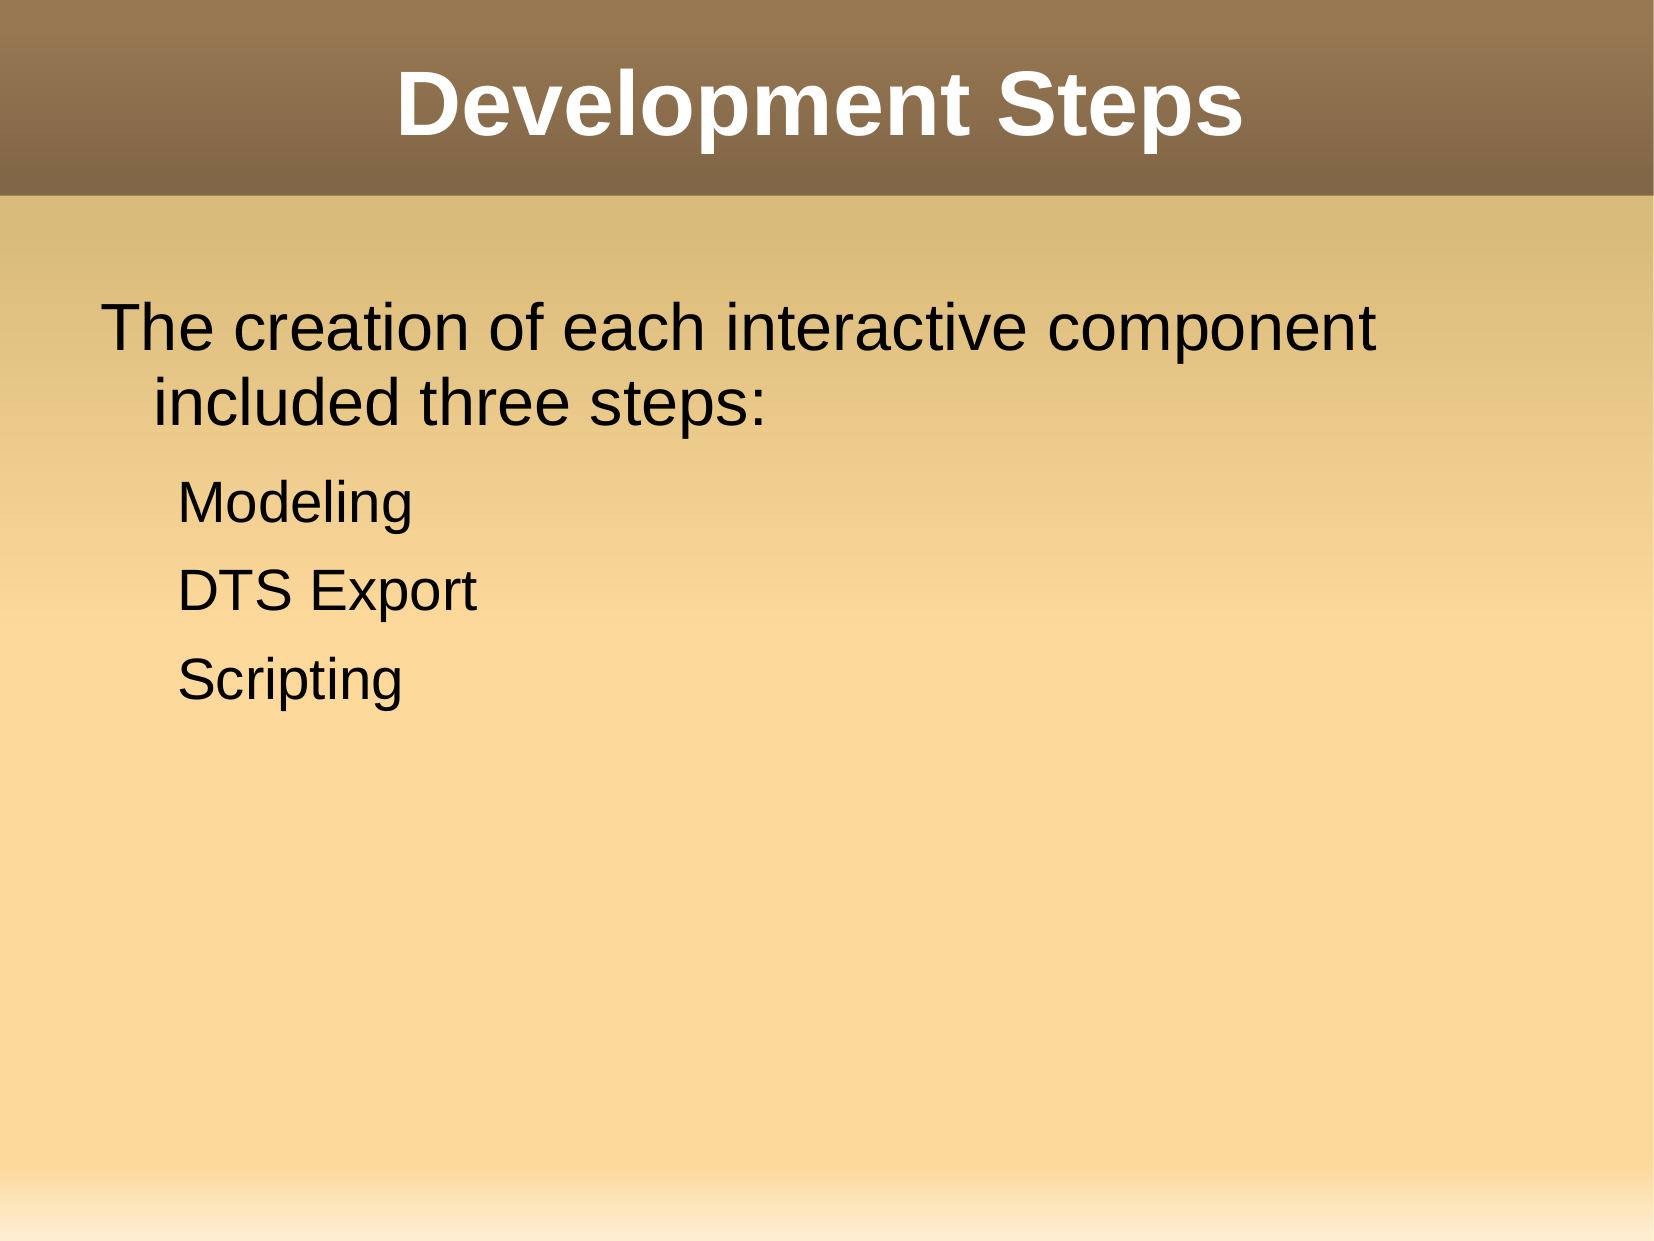

# Development Steps
The creation of each interactive component included three steps:
Modeling
DTS Export
Scripting